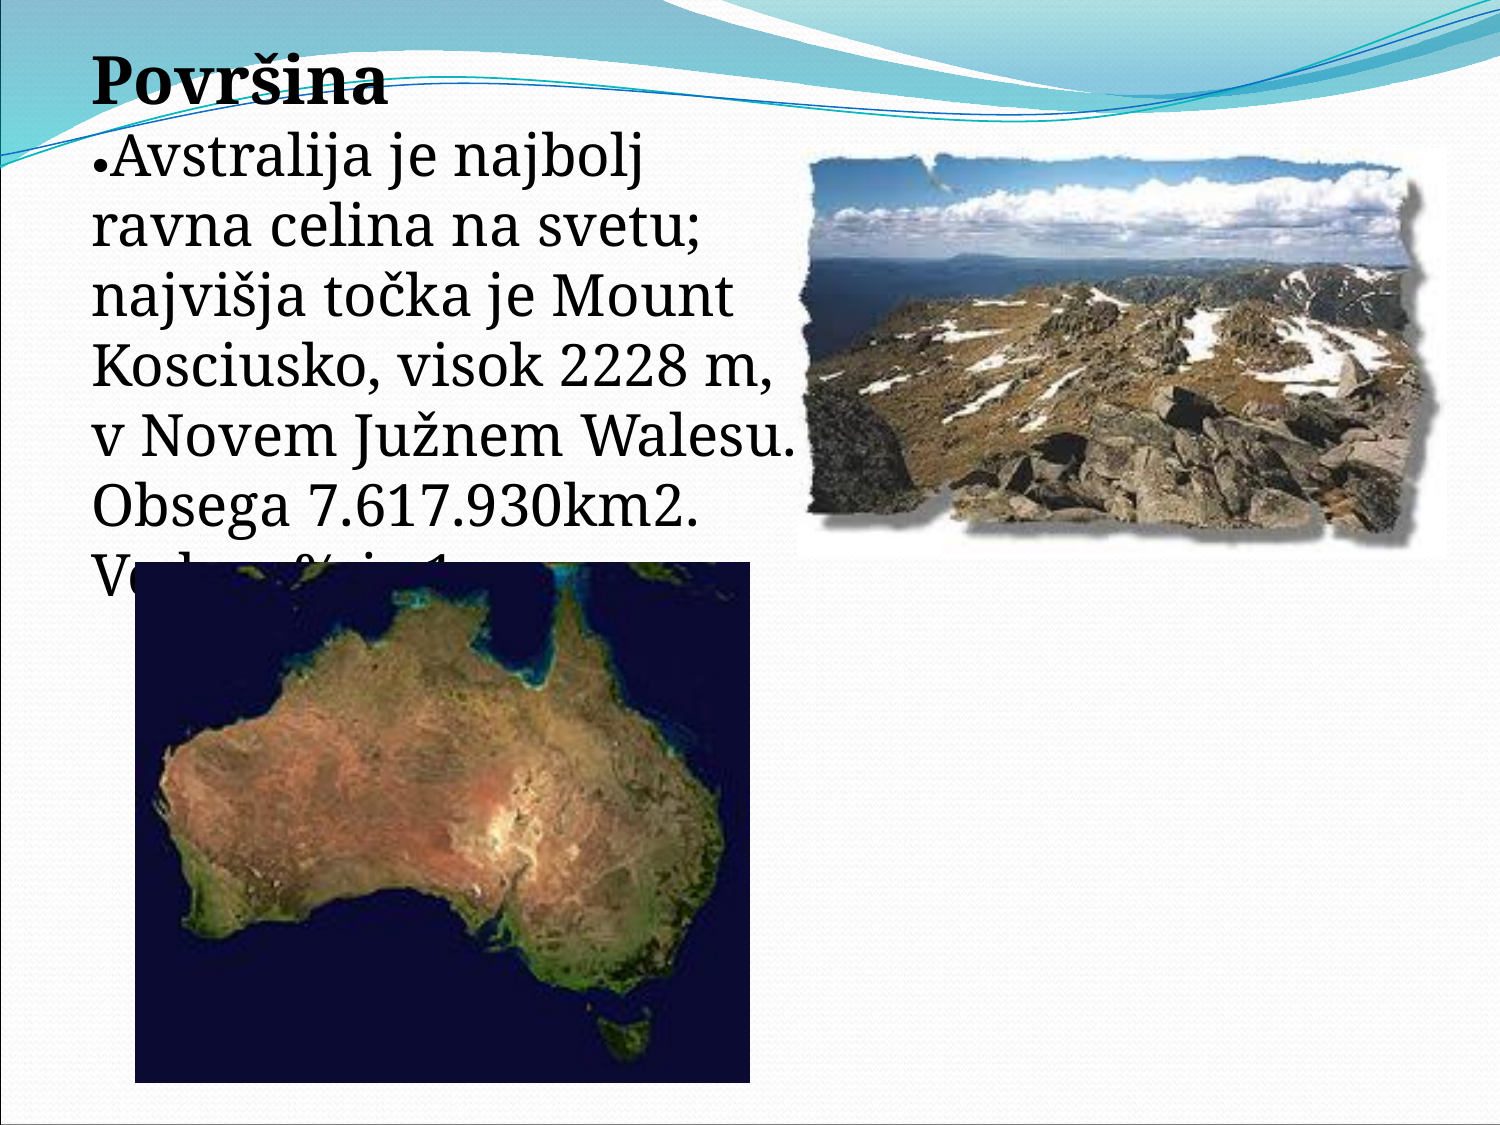

Površina
•Avstralija je najbolj ravna celina na svetu; najvišja točka je Mount Kosciusko, visok 2228 m, v Novem Južnem Walesu. Obsega 7.617.930km2. Voda v % je 1.